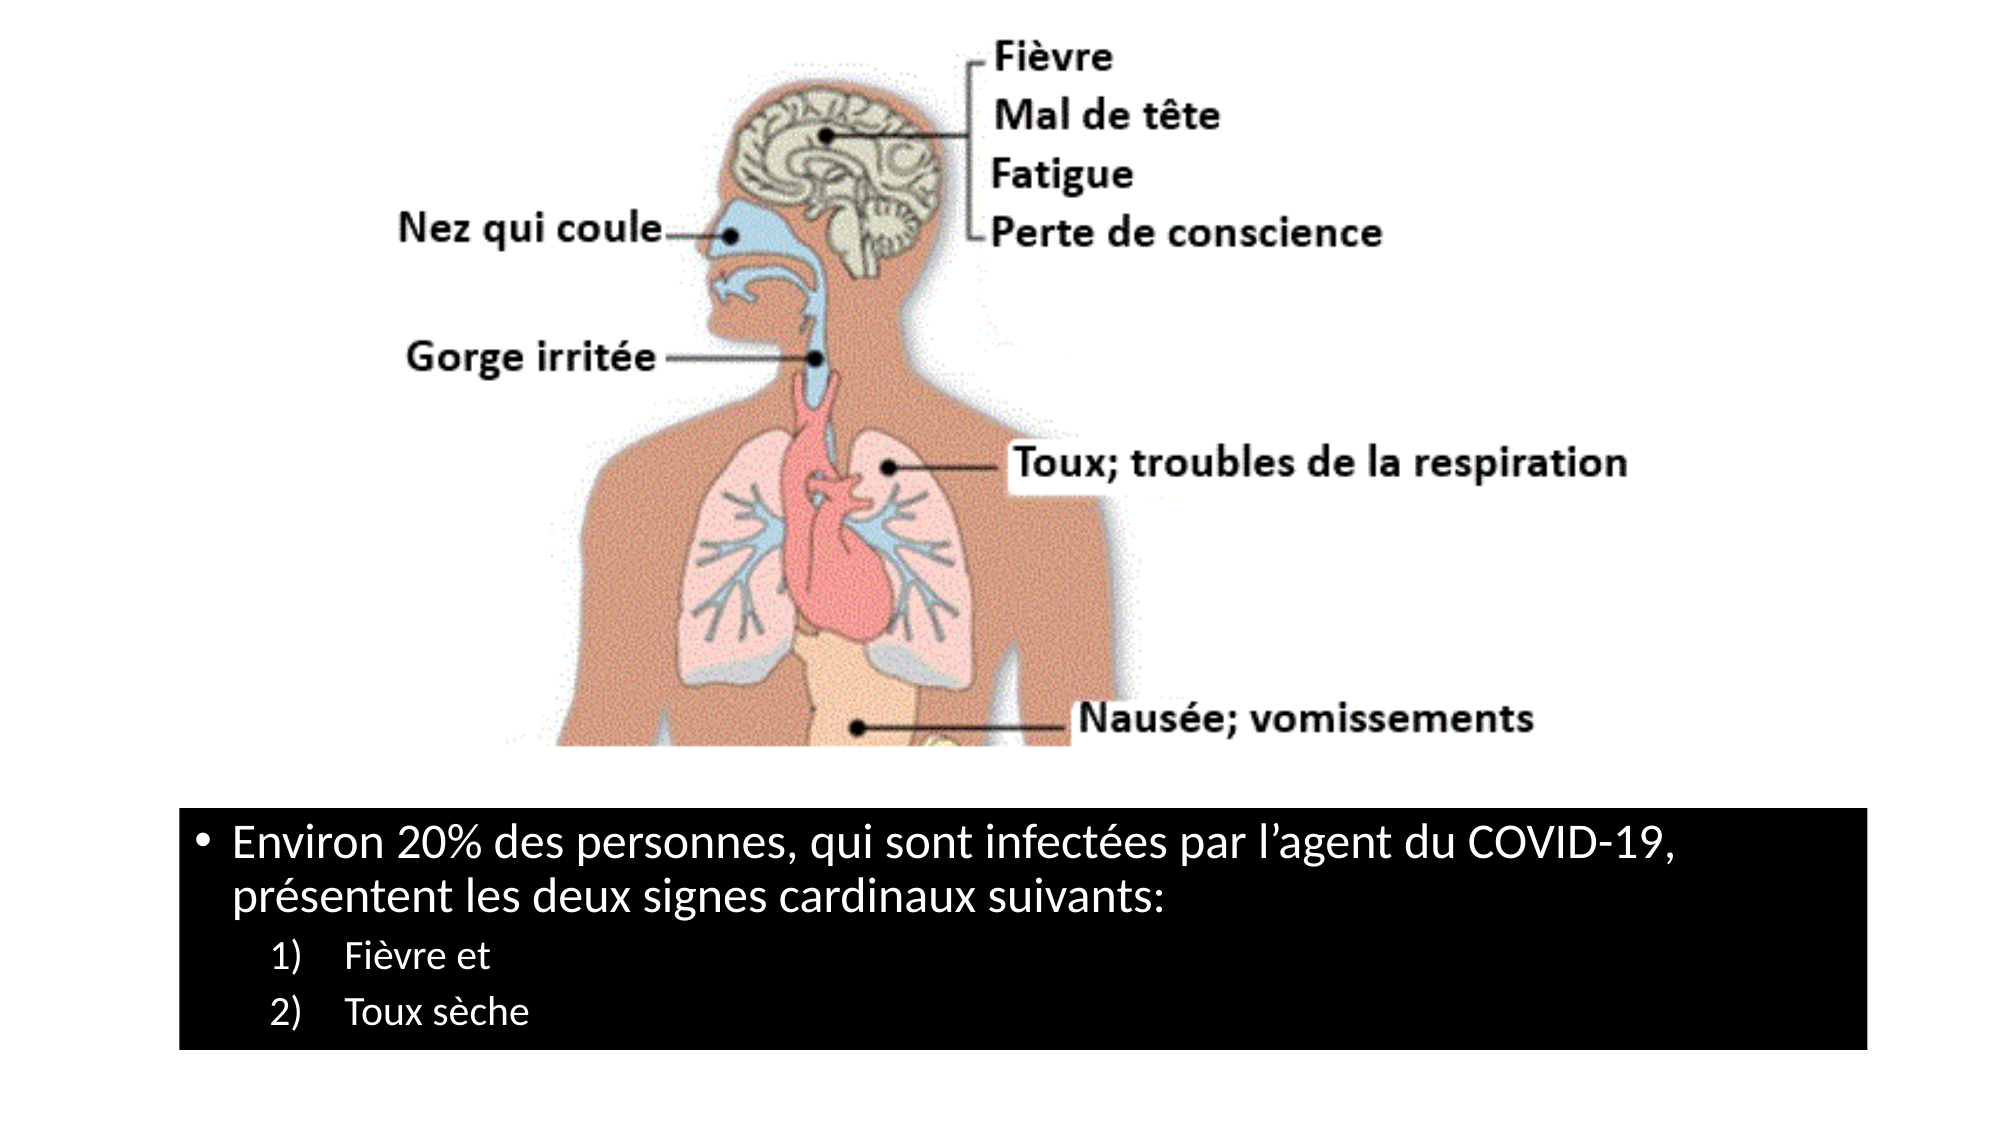

# Environ 20% des personnes, qui sont infectées par l’agent du COVID-19, présentent les deux signes cardinaux suivants:
Fièvre et
Toux sèche